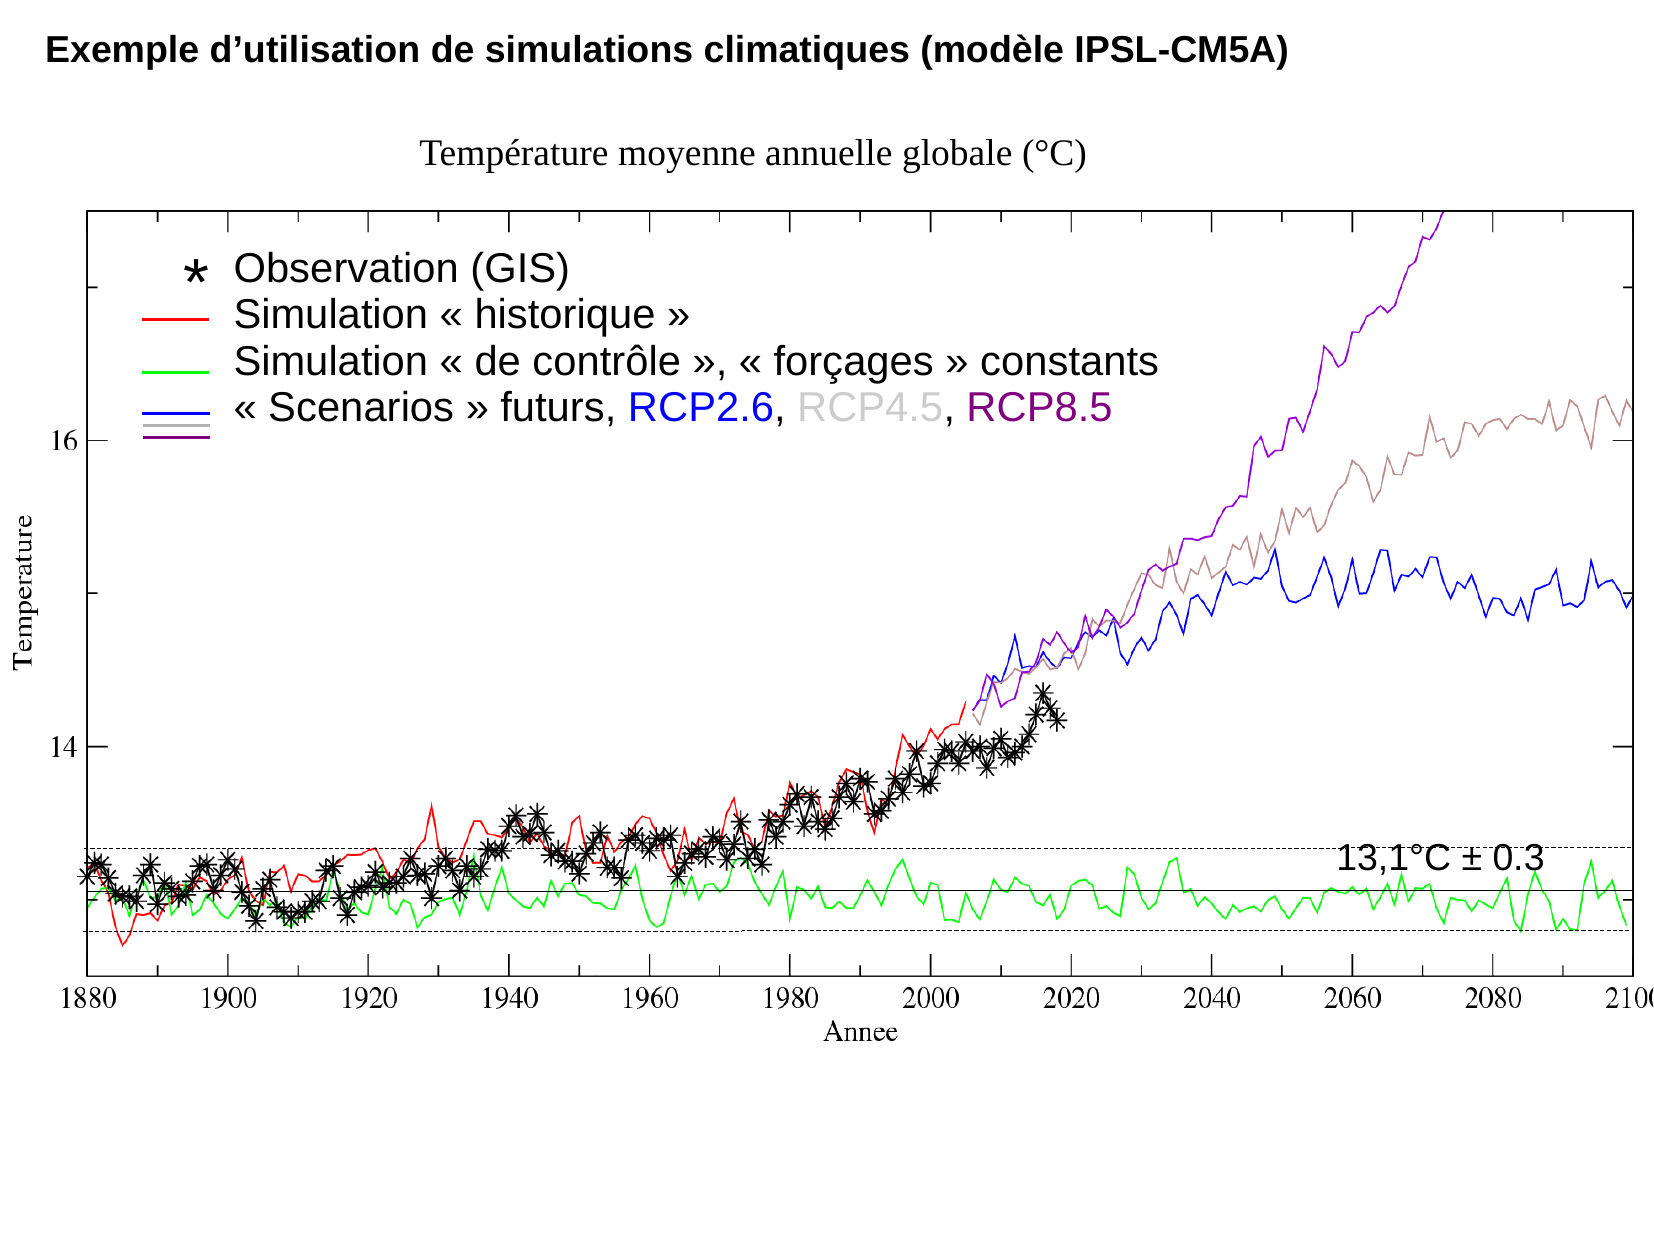

Exemple d’utilisation de simulations climatiques (modèle IPSL-CM5A)
Température moyenne annuelle globale (°C)
13,1°C ± 0.3
Observation (GIS)
Simulation « historique »
Simulation « de contrôle », « forçages » constants
« Scenarios » futurs, RCP2.6, RCP4.5, RCP8.5
*